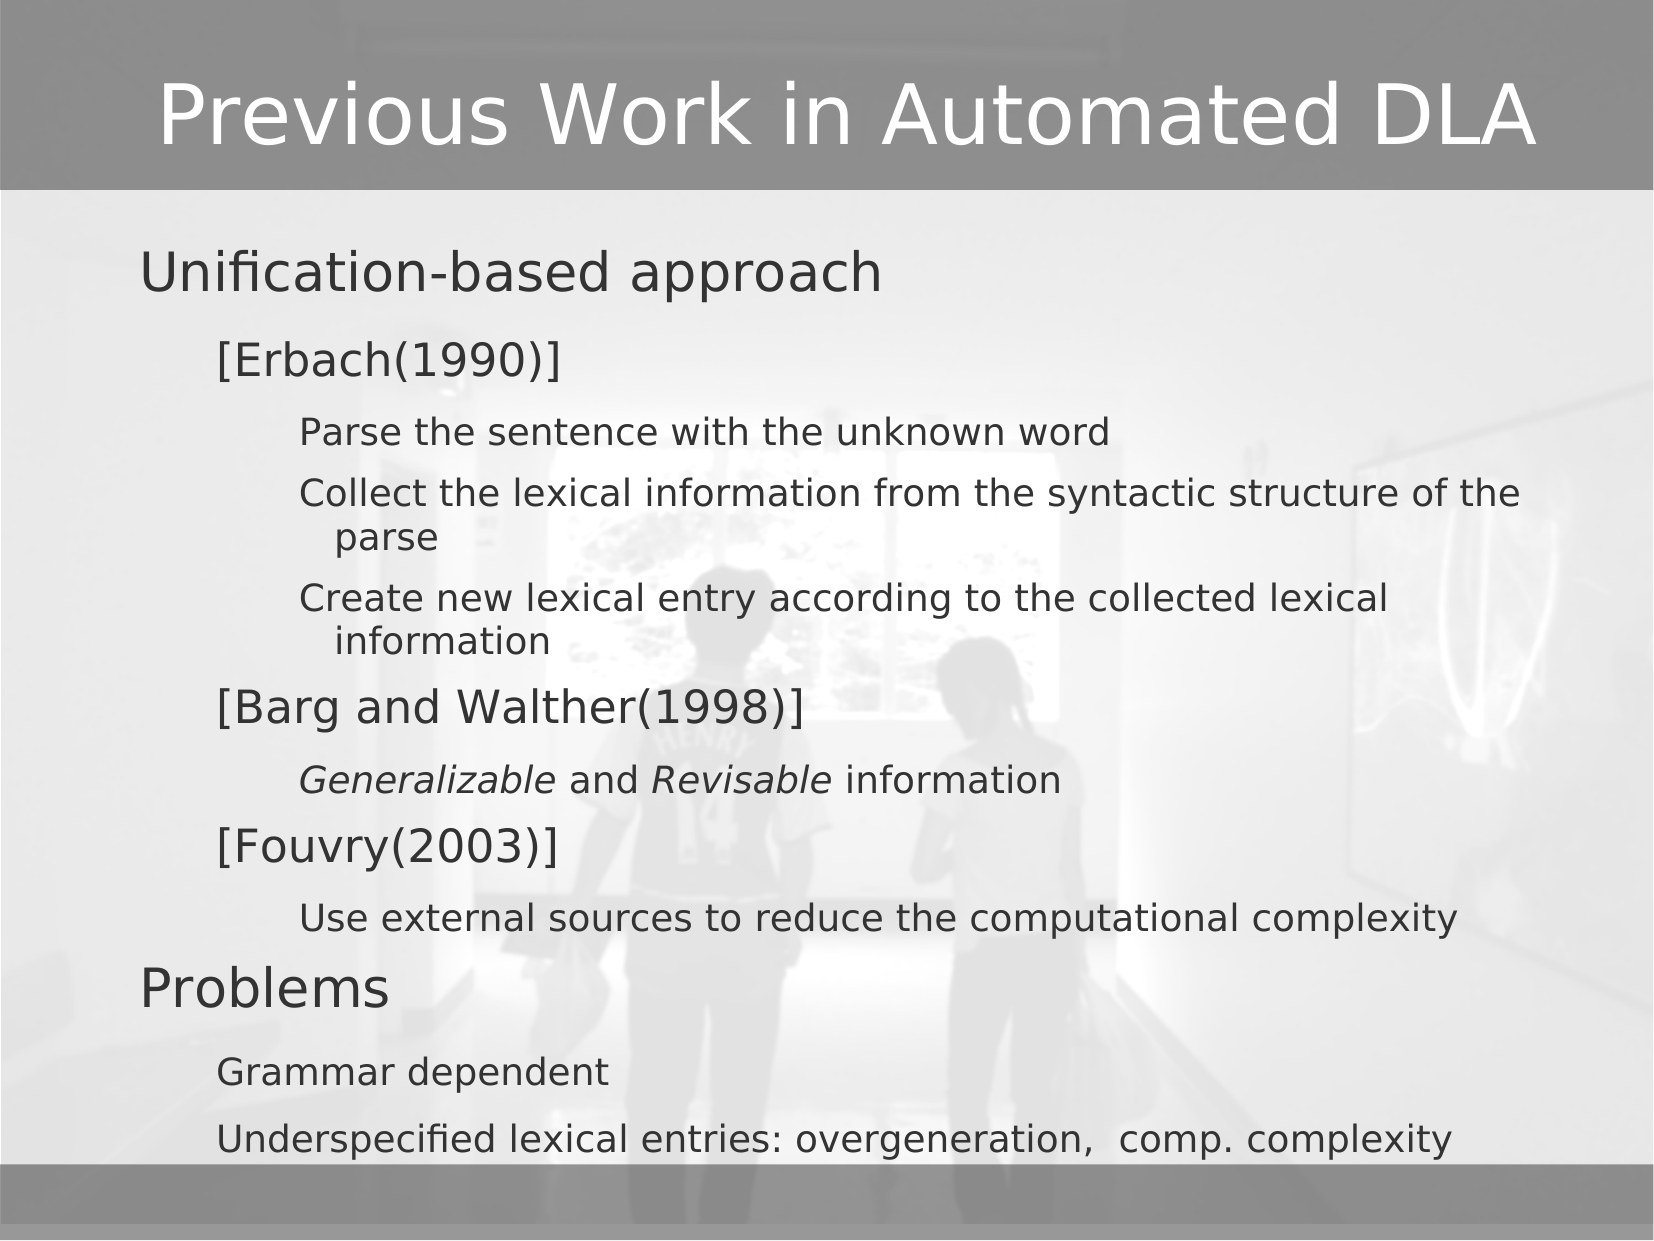

# Previous Work in Automated DLA
Unification-based approach
[Erbach(1990)]
Parse the sentence with the unknown word
Collect the lexical information from the syntactic structure of the parse
Create new lexical entry according to the collected lexical information
[Barg and Walther(1998)]
Generalizable and Revisable information
[Fouvry(2003)]
Use external sources to reduce the computational complexity
Problems
Grammar dependent
Underspecified lexical entries: overgeneration, comp. complexity